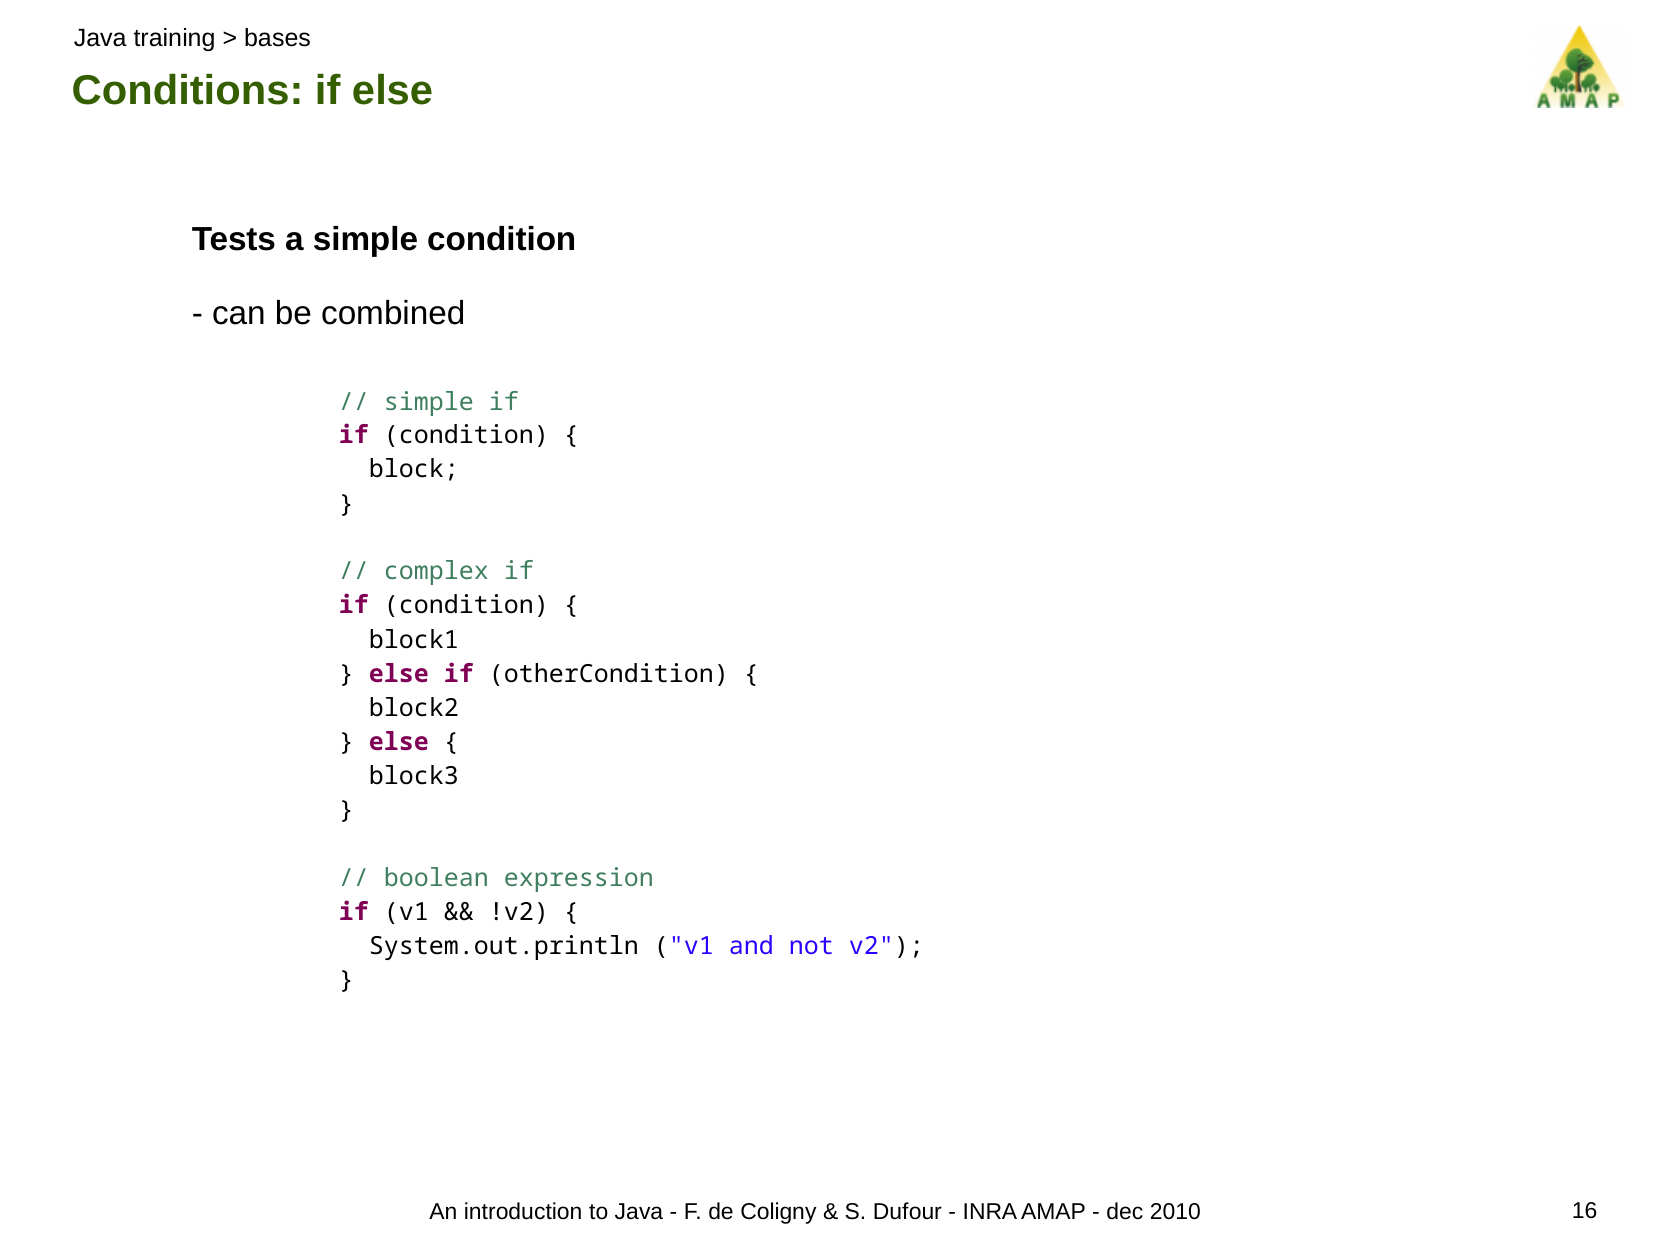

Java training > bases
Conditions: if else
Tests a simple condition
- can be combined
// simple if
if (condition) {
 block;
}
// complex if
if (condition) {
 block1
} else if (otherCondition) {
 block2
} else {
 block3
}
// boolean expression
if (v1 && !v2) {
 System.out.println ("v1 and not v2");
}
16